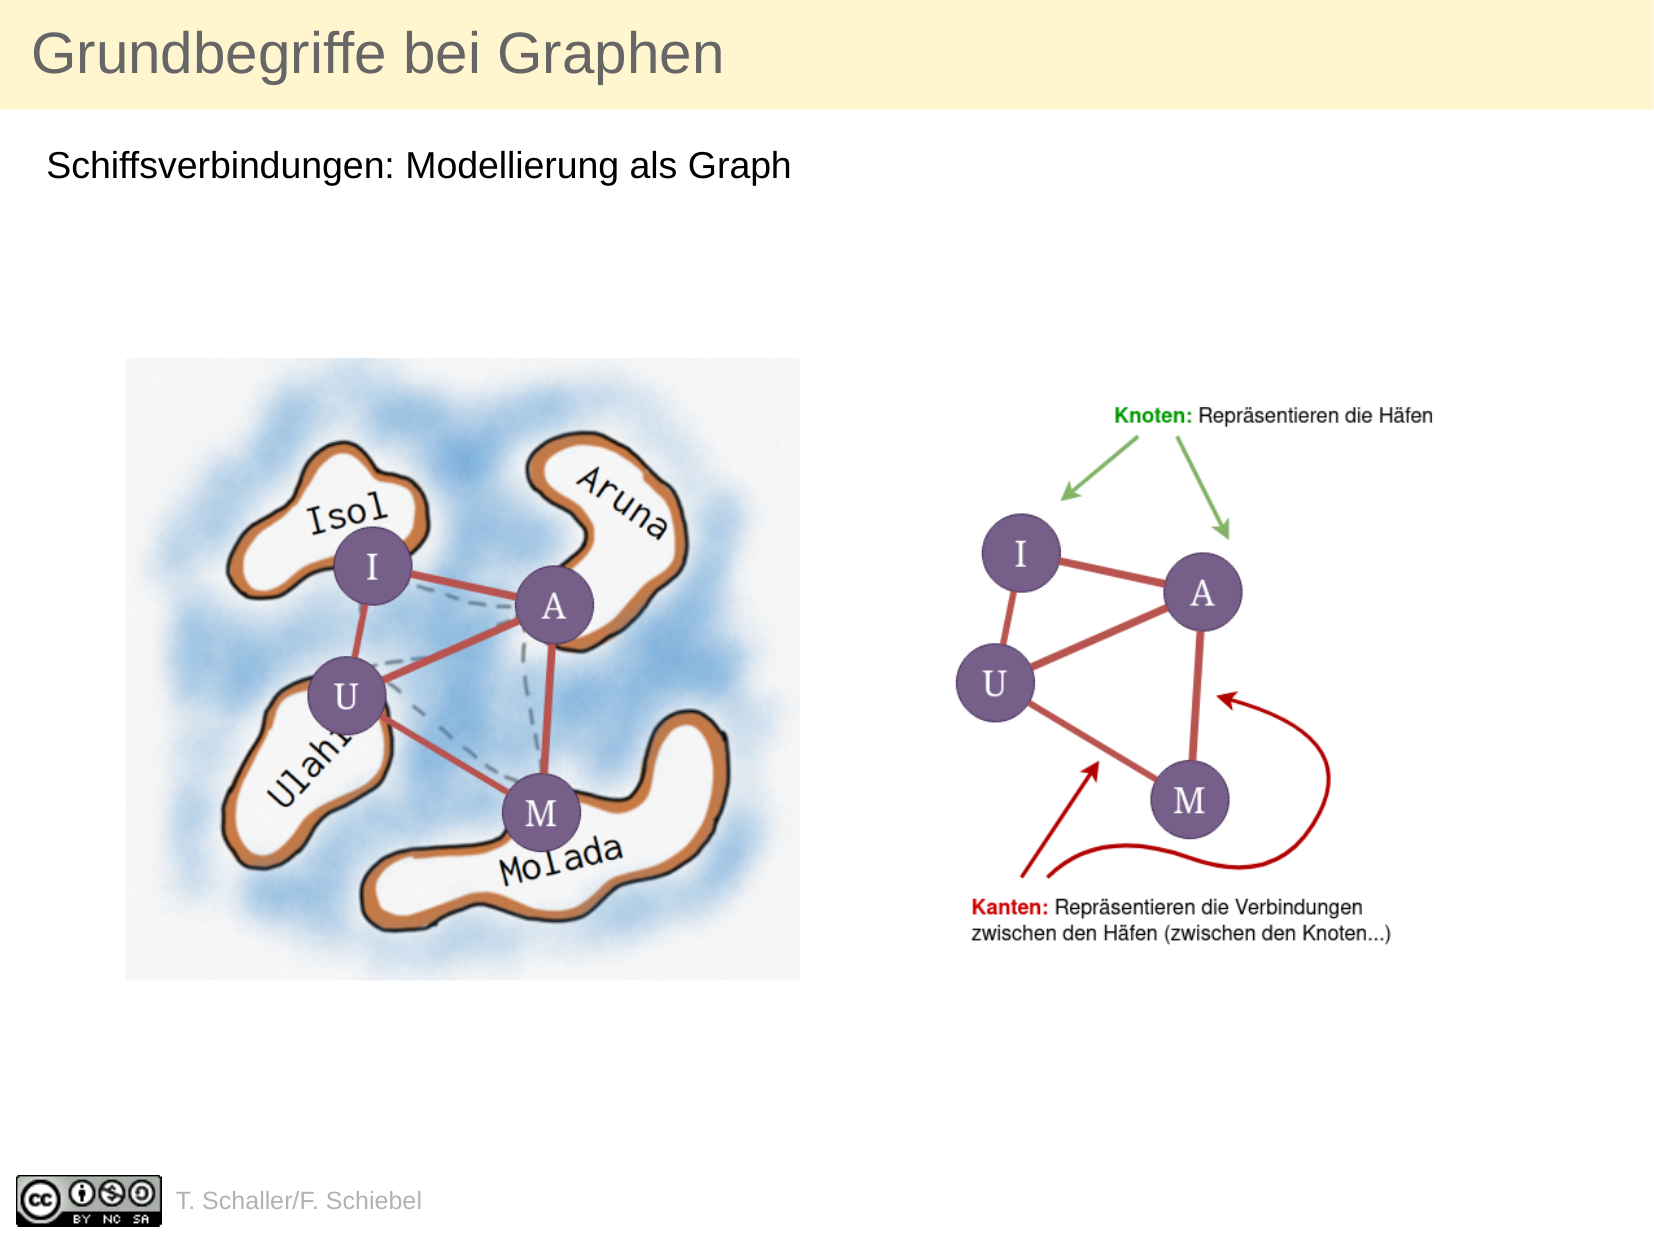

# Grundbegriffe bei Graphen
Schiffsverbindungen: Modellierung als Graph